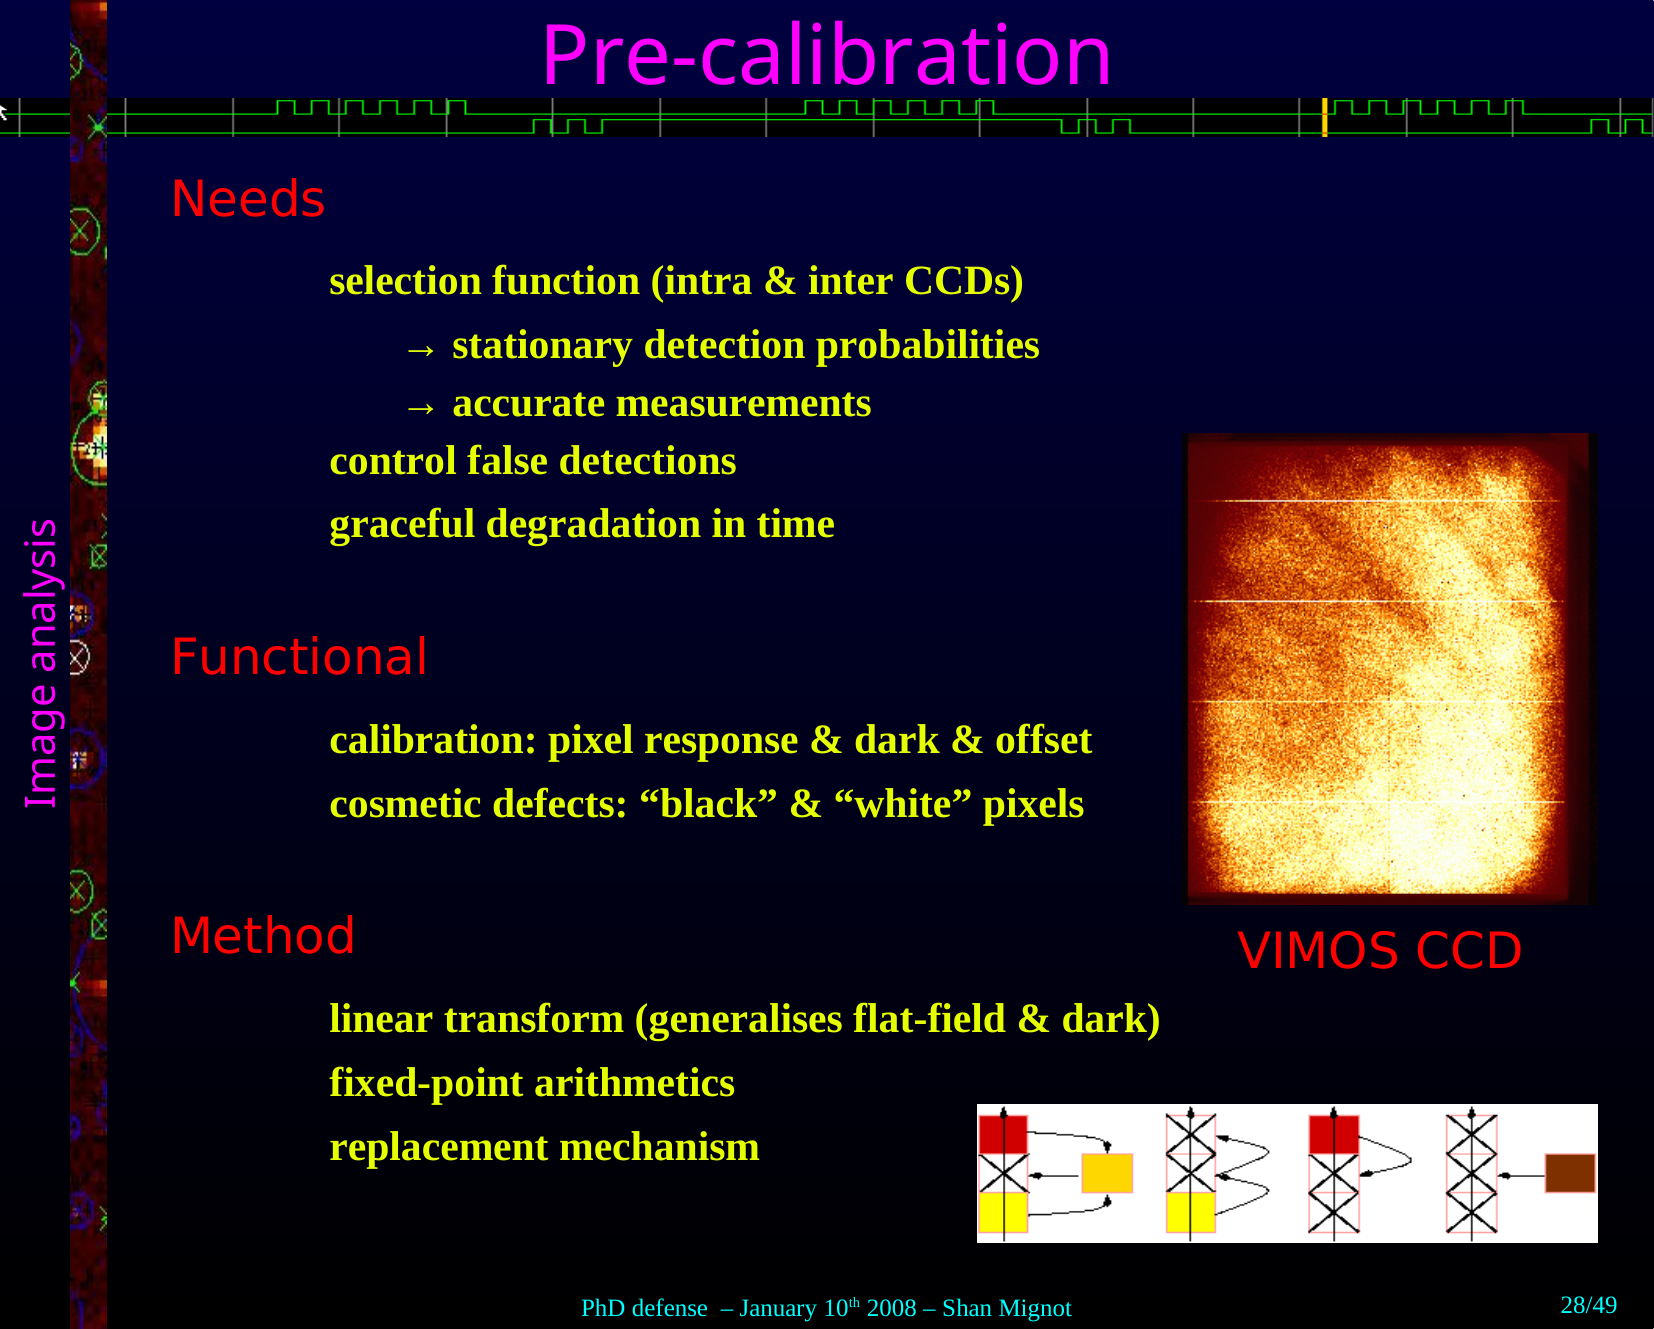

# Pre-calibration
Needs
selection function (intra & inter CCDs)
→ stationary detection probabilities
→ accurate measurements
control false detections
graceful degradation in time
Functional
calibration: pixel response & dark & offset
cosmetic defects: “black” & “white” pixels
Method
linear transform (generalises flat-field & dark)
fixed-point arithmetics
replacement mechanism
VIMOS CCD
Image analysis
PhD defense – January 10th 2008 – Shan Mignot